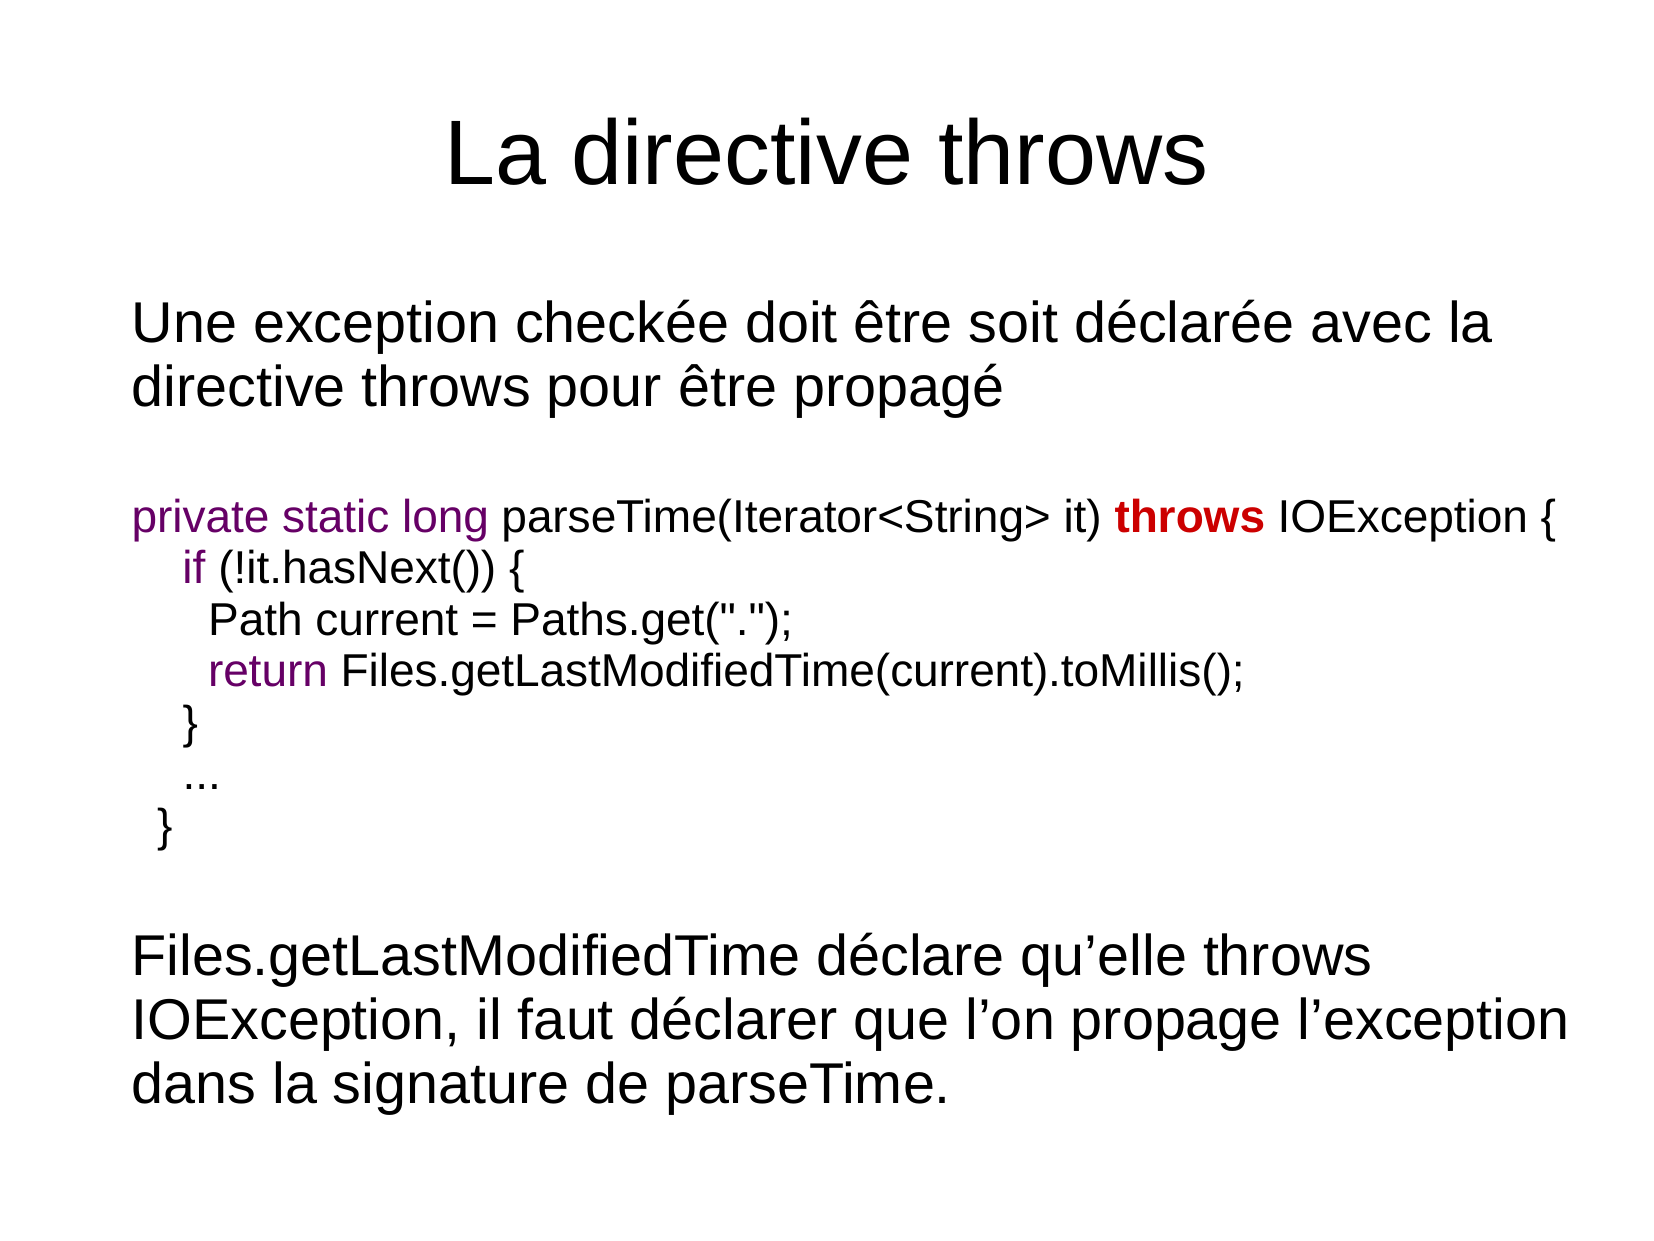

# La directive throws
Une exception checkée doit être soit déclarée avec la directive throws pour être propagé
private static long parseTime(Iterator<String> it) throws IOException {
 if (!it.hasNext()) {
 Path current = Paths.get(".");
 return Files.getLastModifiedTime(current).toMillis();
 }
 ...
 }
Files.getLastModifiedTime déclare qu’elle throws IOException, il faut déclarer que l’on propage l’exception dans la signature de parseTime.